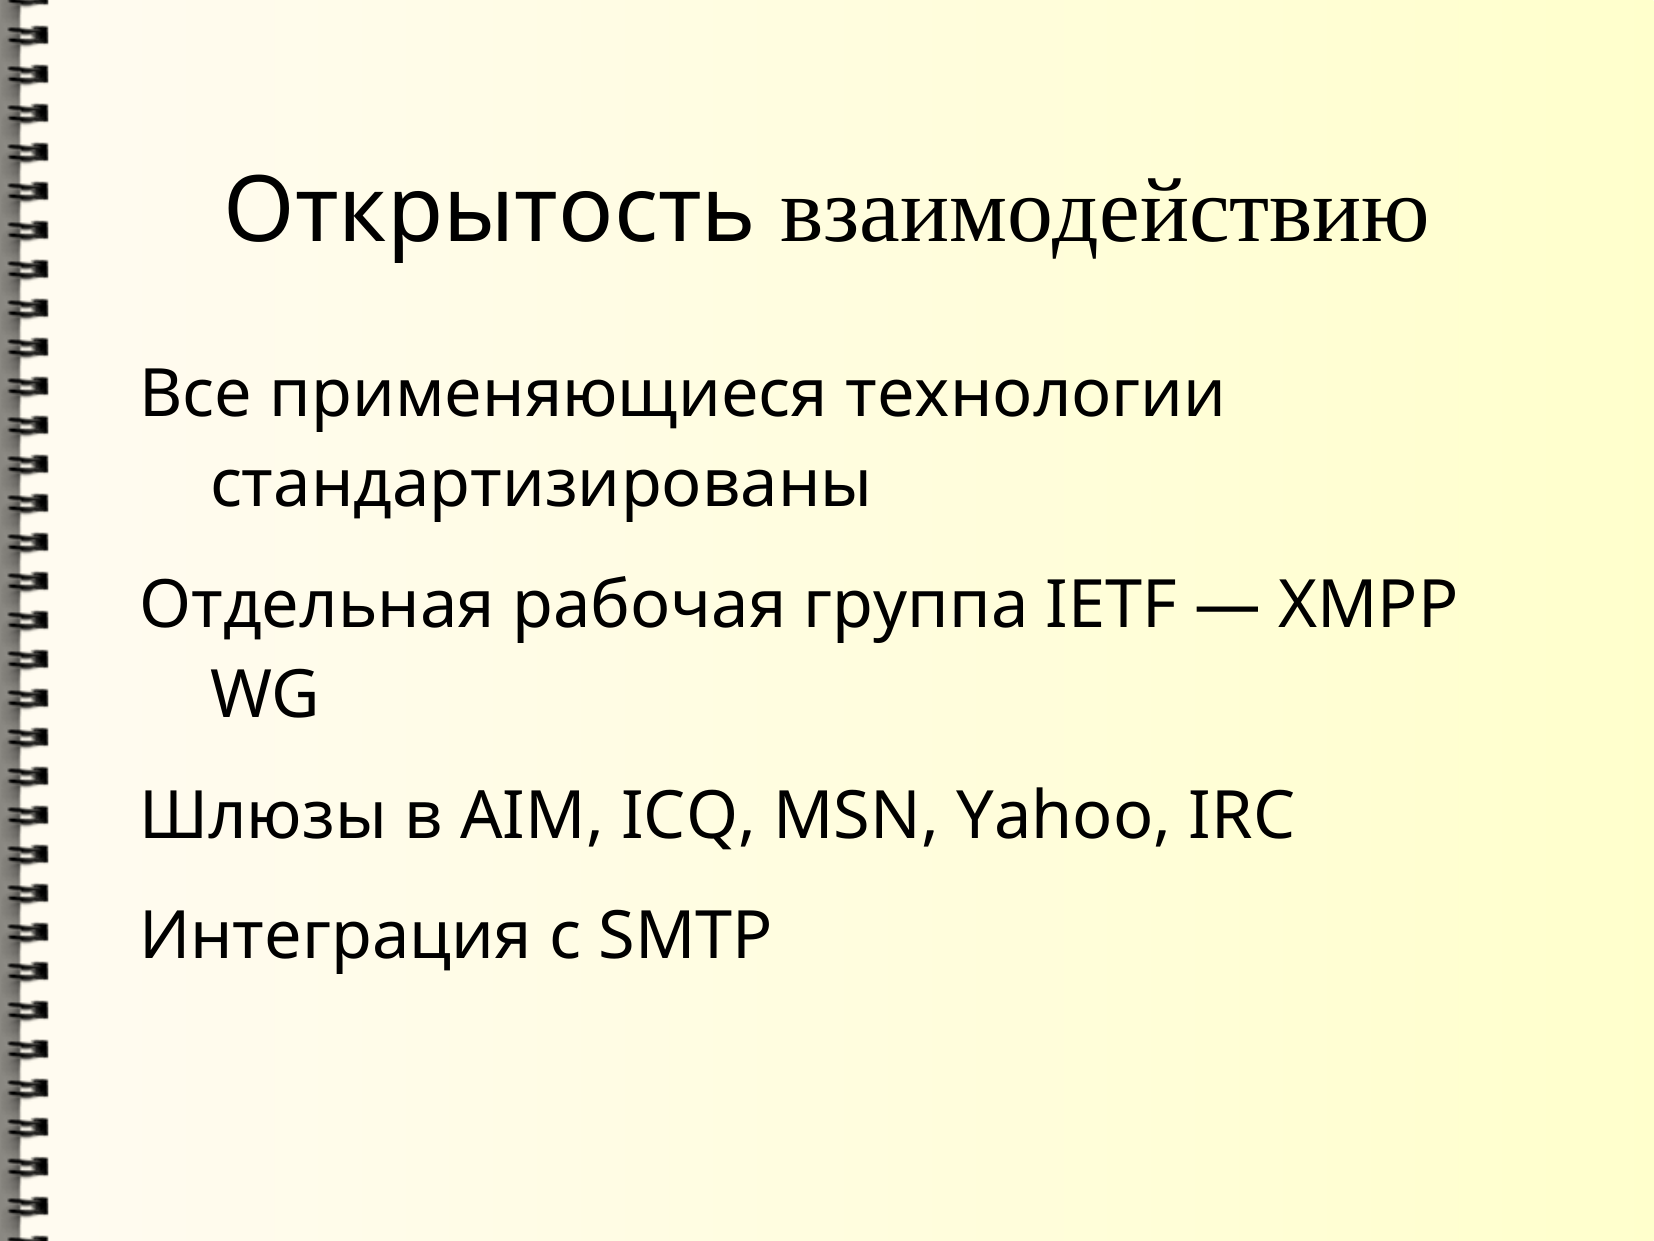

# Открытость взаимодействию
Все применяющиеся технологии стандартизированы
Отдельная рабочая группа IETF — XMPP WG
Шлюзы в AIM, ICQ, MSN, Yahoo, IRC
Интеграция c SMTP